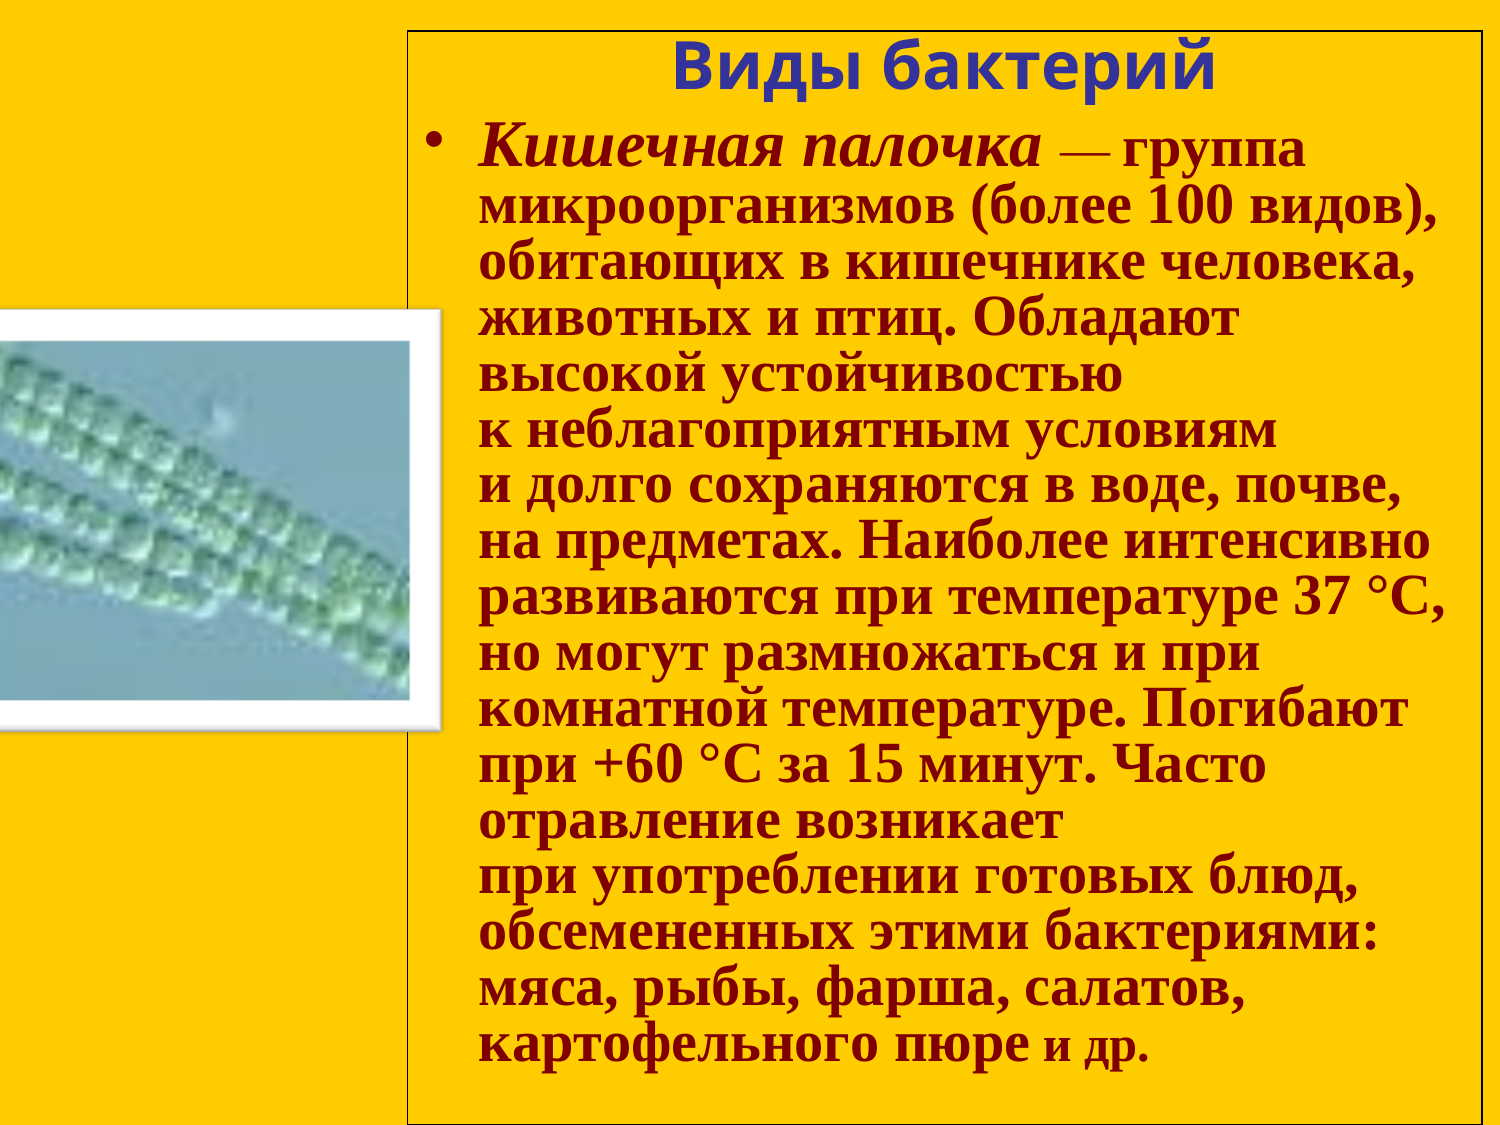

# Виды бактерий
Кишечная палочка — группа микроорганизмов (более 100 видов), обитающих в кишечнике человека, животных и птиц. Обладают высокой устойчивостью к неблагоприятным условиям и долго сохраняются в воде, почве, на предметах. Наиболее интенсивно развиваются при температуре 37 °С, но могут размножаться и при комнатной температуре. Погибают при +60 °С за 15 минут. Часто отравление возникает при употреблении готовых блюд, обсемененных этими бактериями: мяса, рыбы, фарша, салатов, картофельного пюре и др.